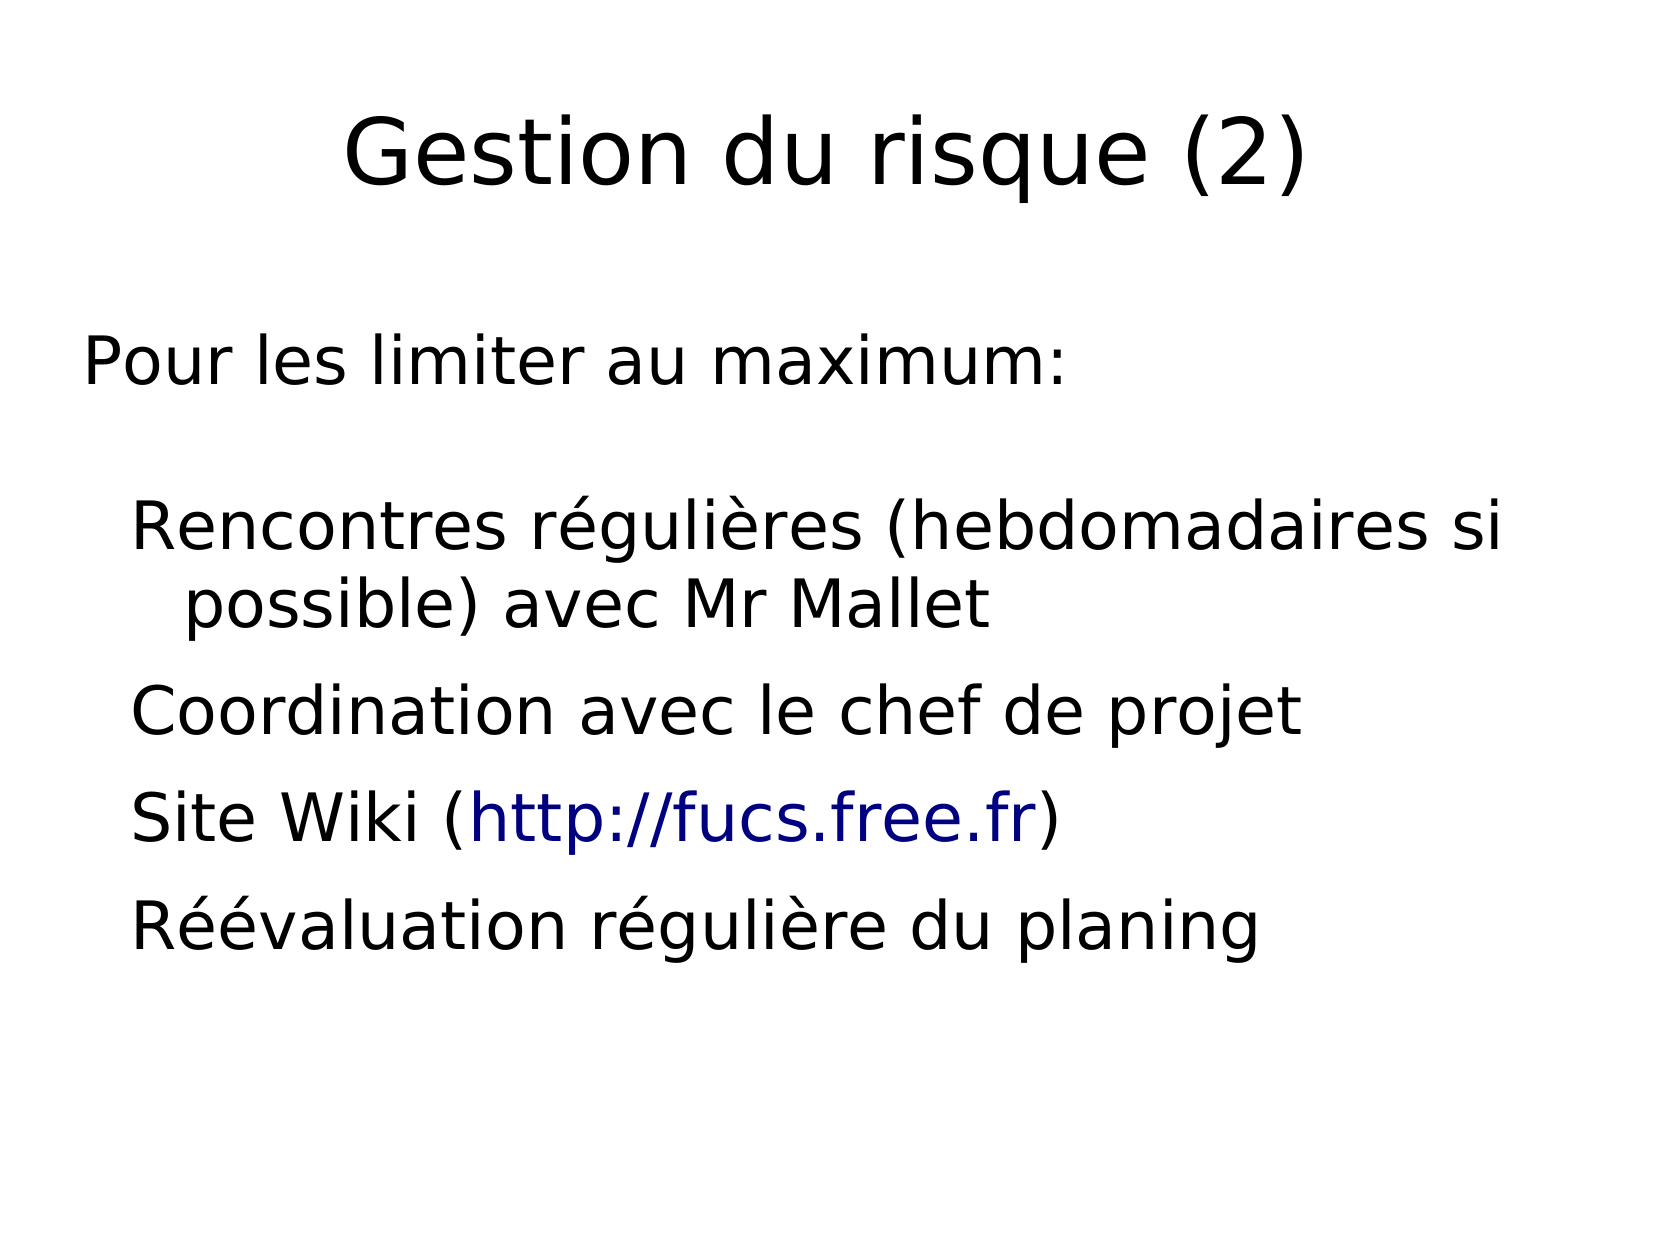

# Gestion du risque (2)
Pour les limiter au maximum:
Rencontres régulières (hebdomadaires si possible) avec Mr Mallet
Coordination avec le chef de projet
Site Wiki (http://fucs.free.fr)
Réévaluation régulière du planing